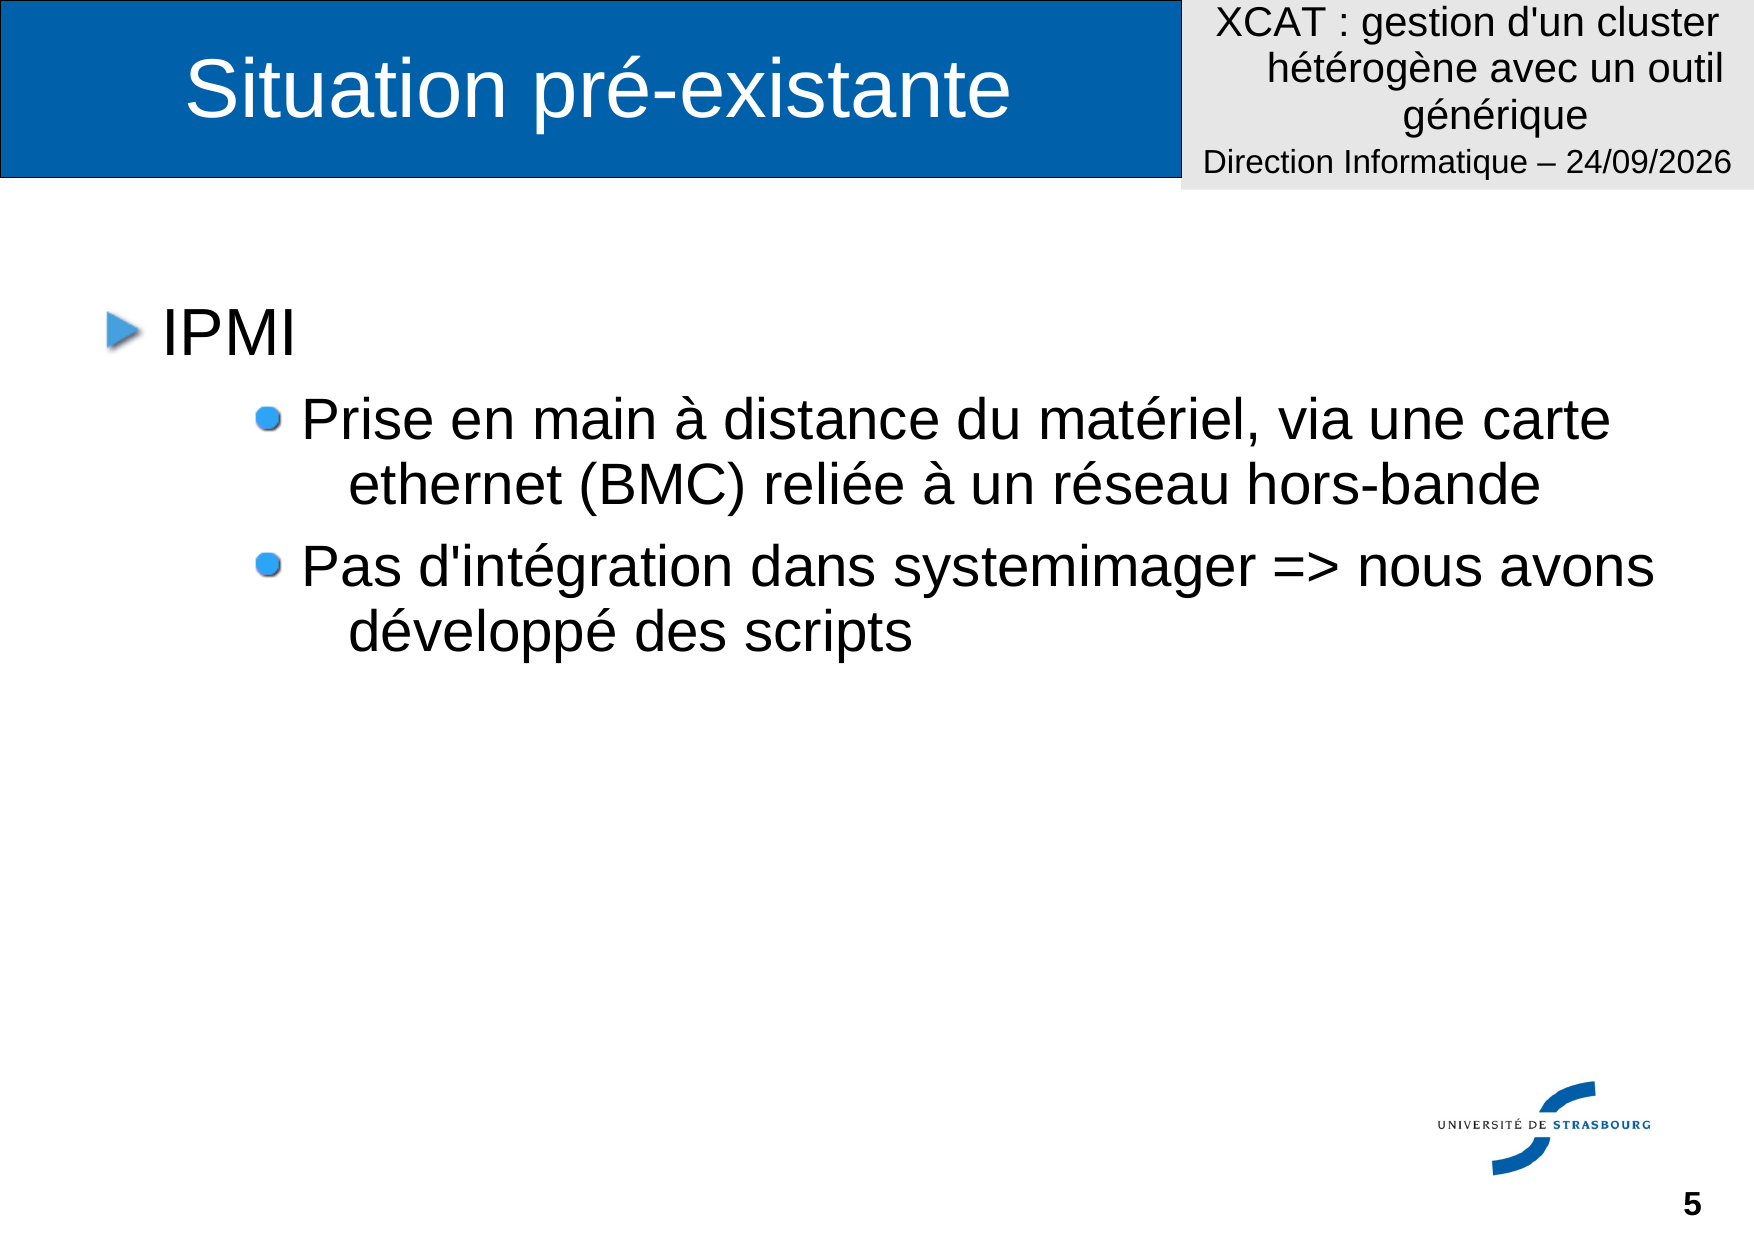

# Situation pré-existante
IPMI
Prise en main à distance du matériel, via une carte ethernet (BMC) reliée à un réseau hors-bande
Pas d'intégration dans systemimager => nous avons développé des scripts
5